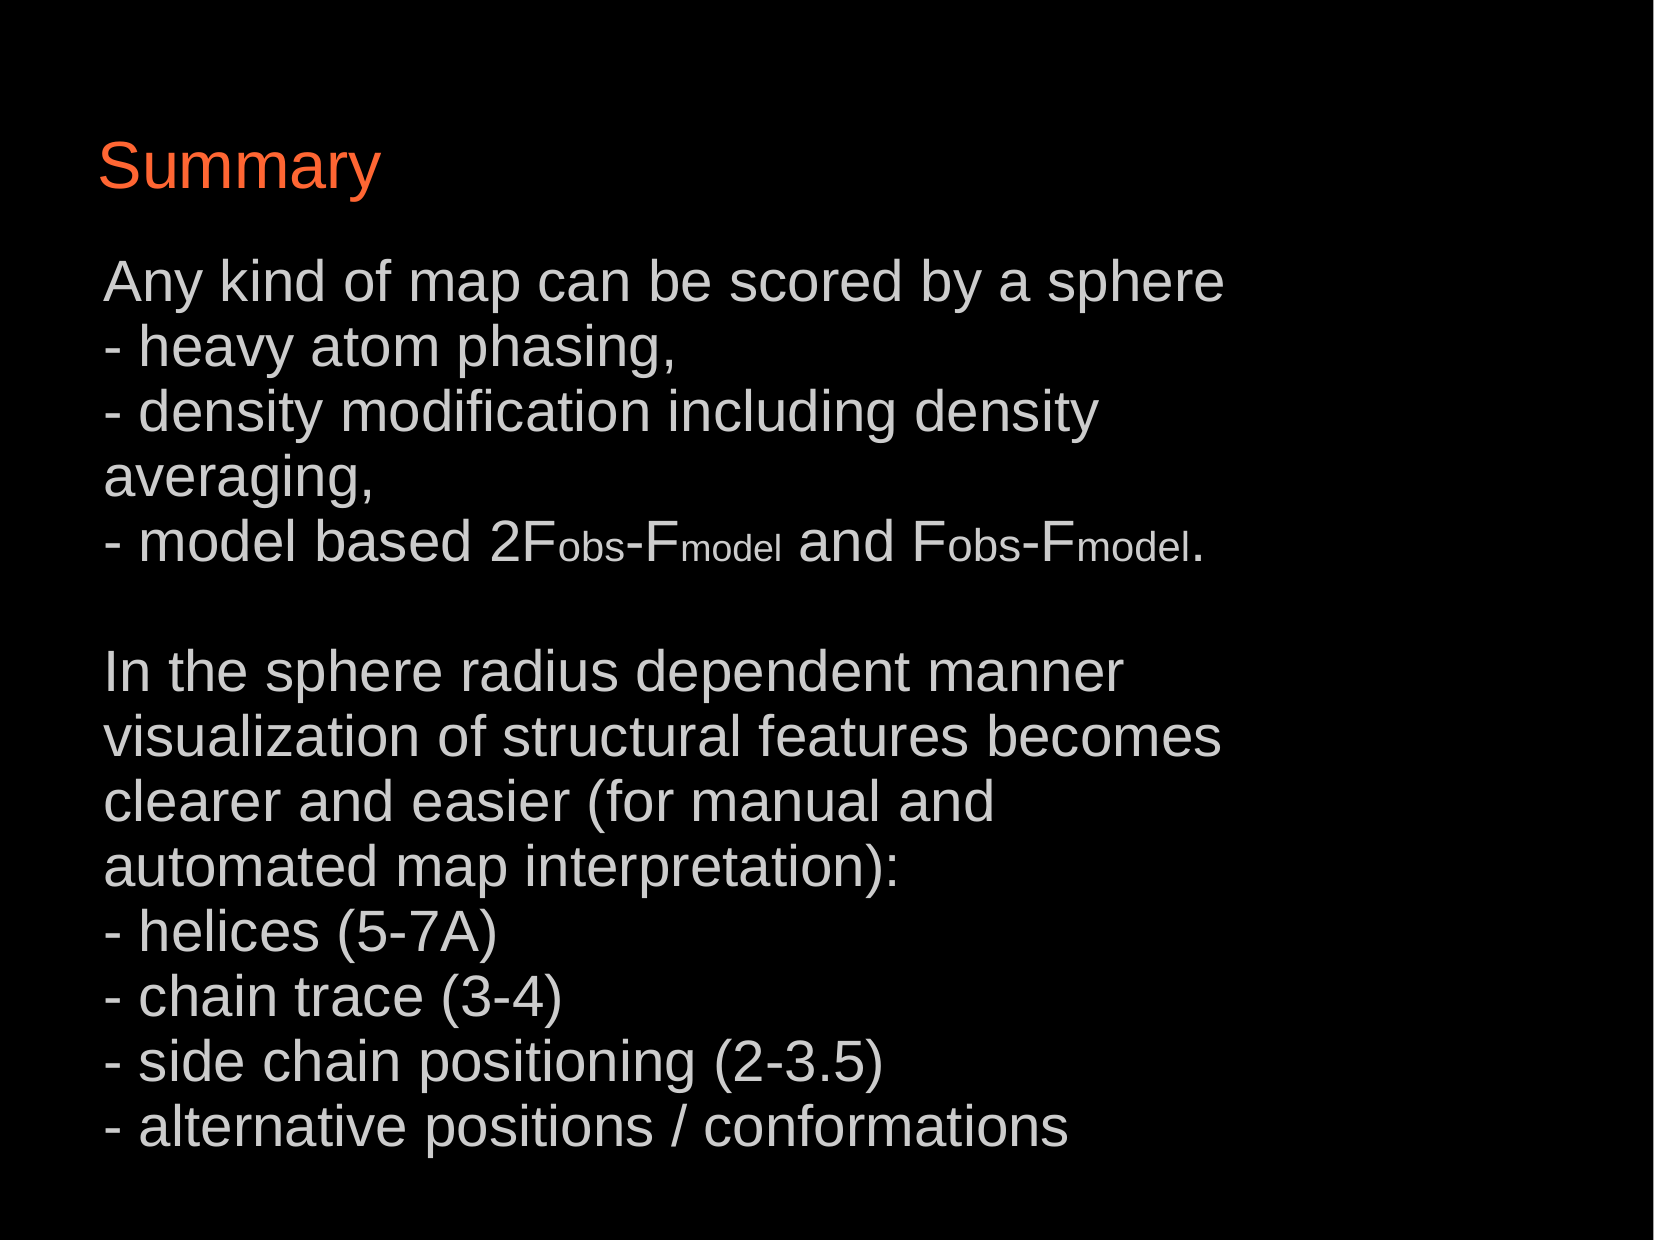

#
Summary
Any kind of map can be scored by a sphere
- heavy atom phasing,
- density modification including density averaging,
- model based 2Fobs-Fmodel and Fobs-Fmodel.
In the sphere radius dependent manner visualization of structural features becomes clearer and easier (for manual and automated map interpretation):
- helices (5-7A)
- chain trace (3-4)
- side chain positioning (2-3.5)
- alternative positions / conformations